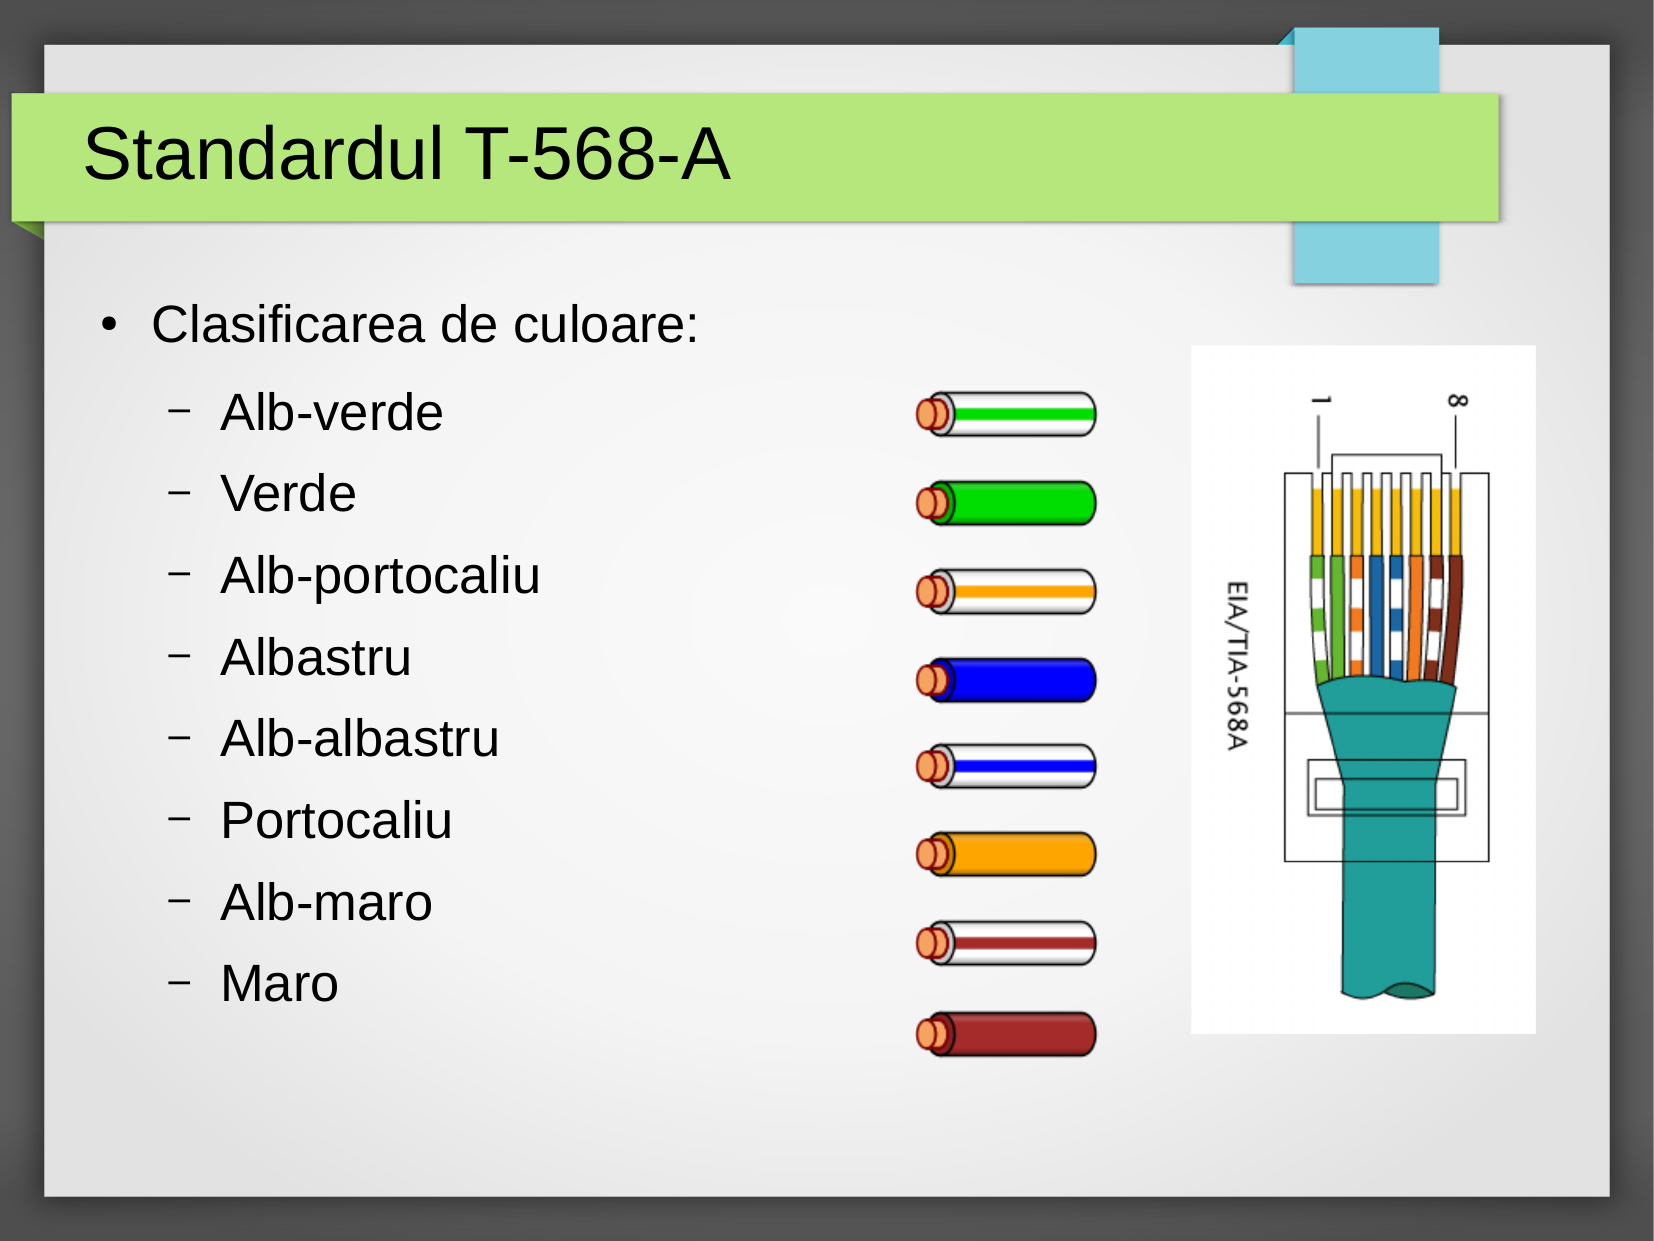

# Standardul T-568-A
Clasificarea de culoare:
Alb-verde
Verde
Alb-portocaliu
Albastru
Alb-albastru
Portocaliu
Alb-maro
Maro